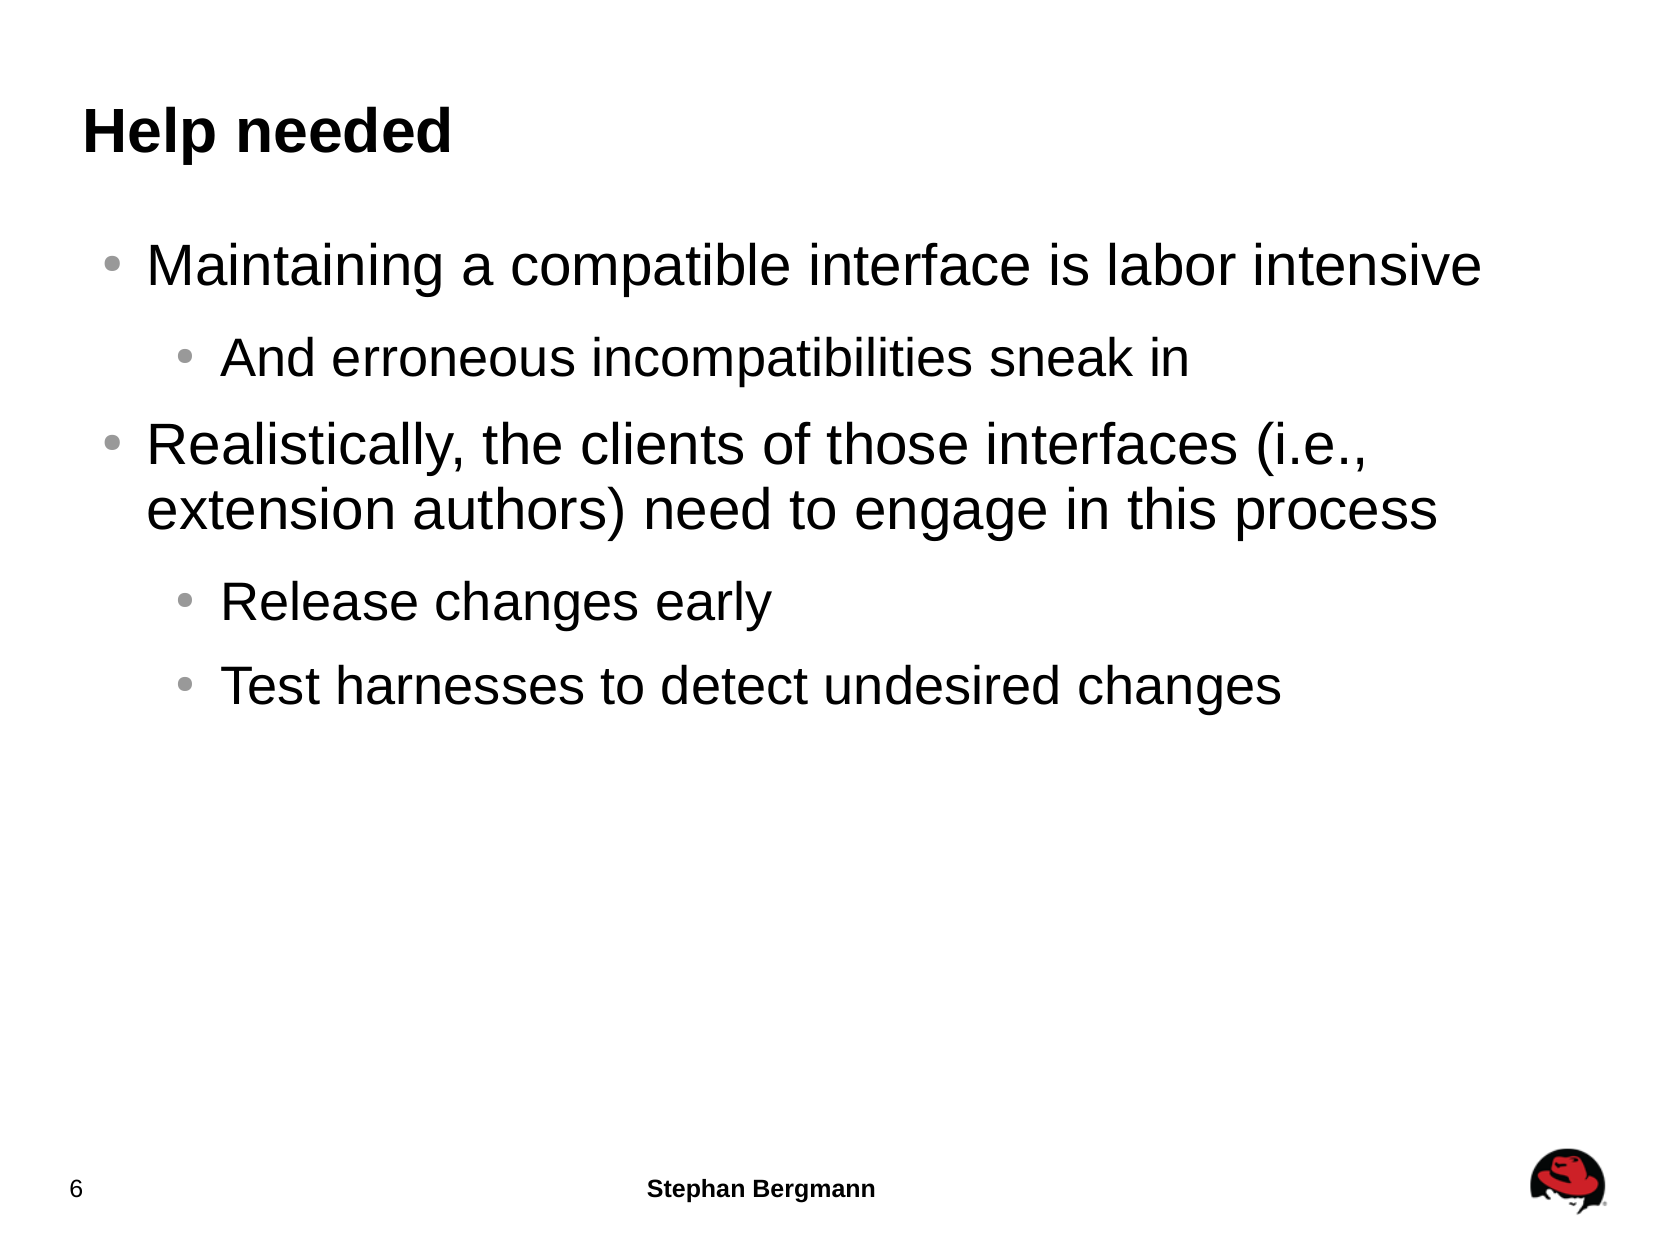

# Help needed
Maintaining a compatible interface is labor intensive
And erroneous incompatibilities sneak in
Realistically, the clients of those interfaces (i.e., extension authors) need to engage in this process
Release changes early
Test harnesses to detect undesired changes